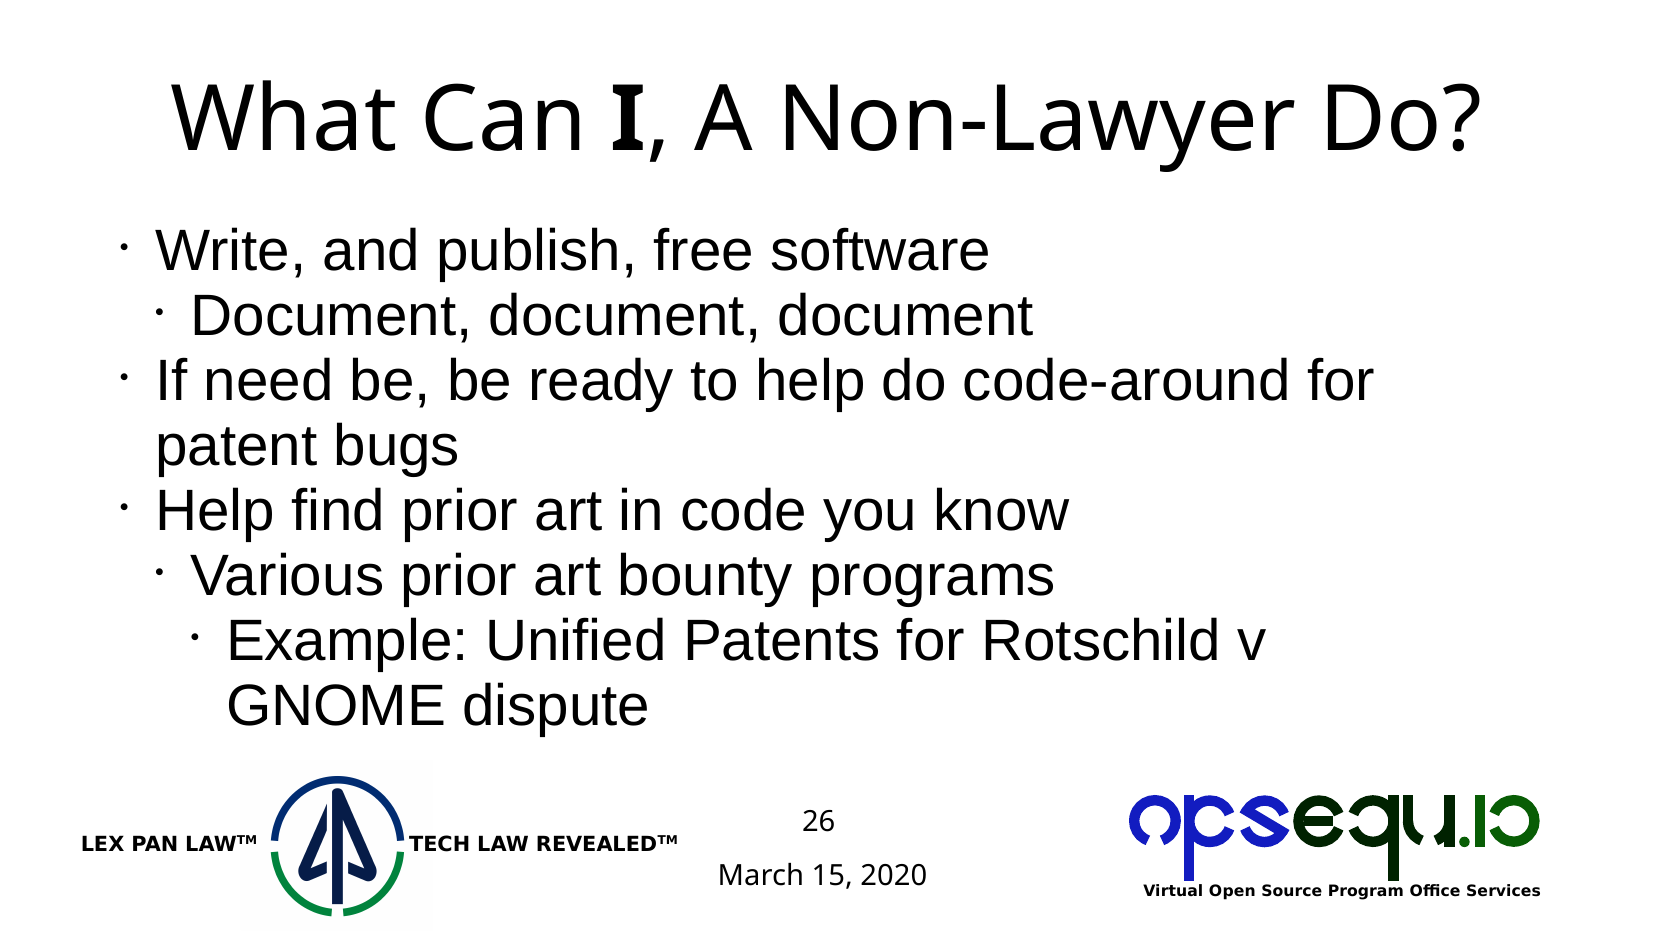

# What Can I, A Non-Lawyer Do?
Write, and publish, free software
Document, document, document
If need be, be ready to help do code-around for patent bugs
Help find prior art in code you know
Various prior art bounty programs
Example: Unified Patents for Rotschild v GNOME dispute
26
March 15, 2020